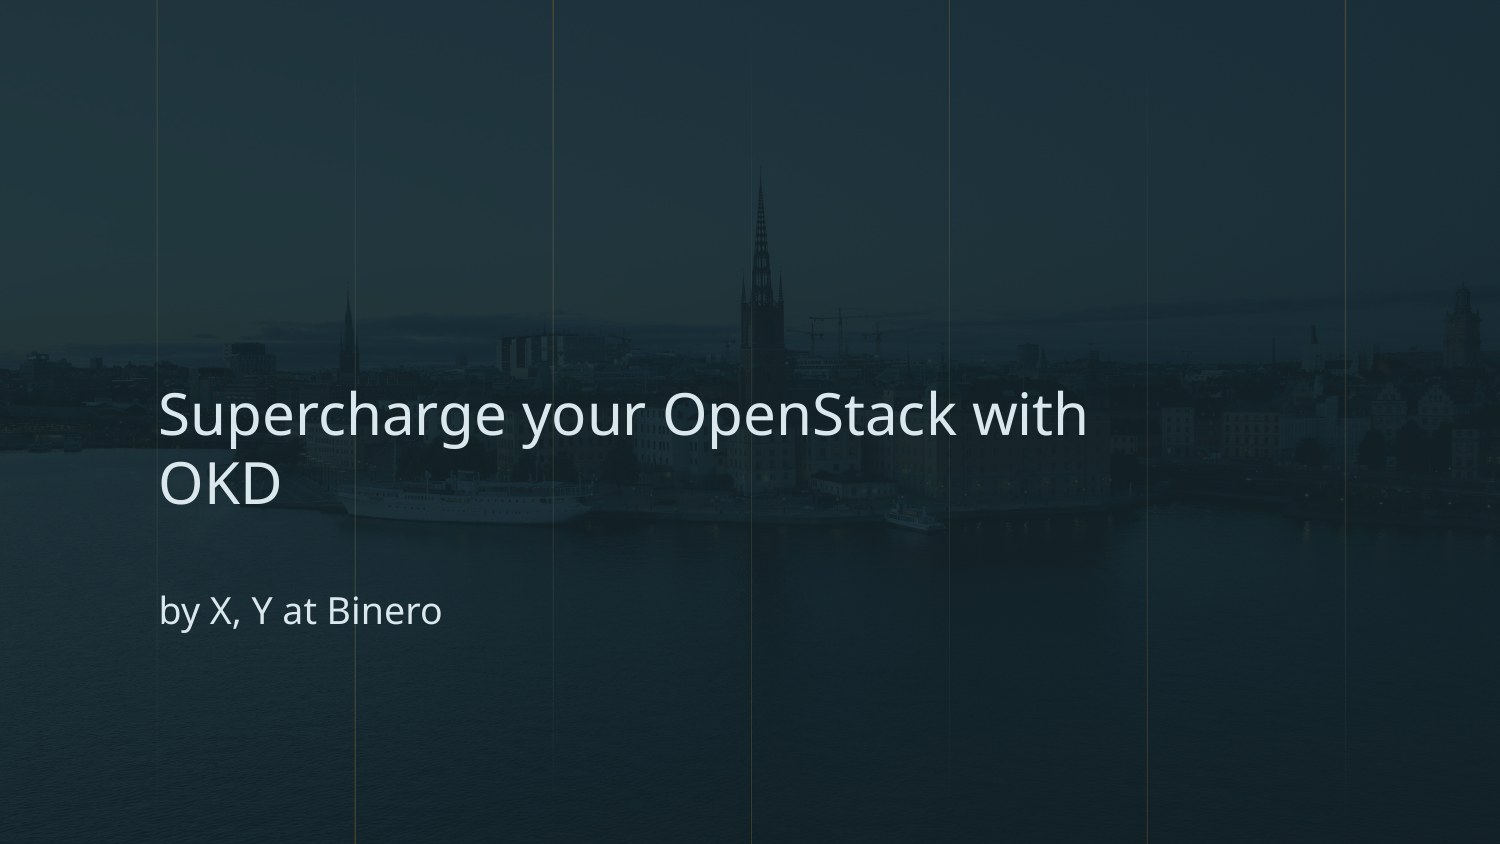

Supercharge your OpenStack with OKD
by X, Y at Binero